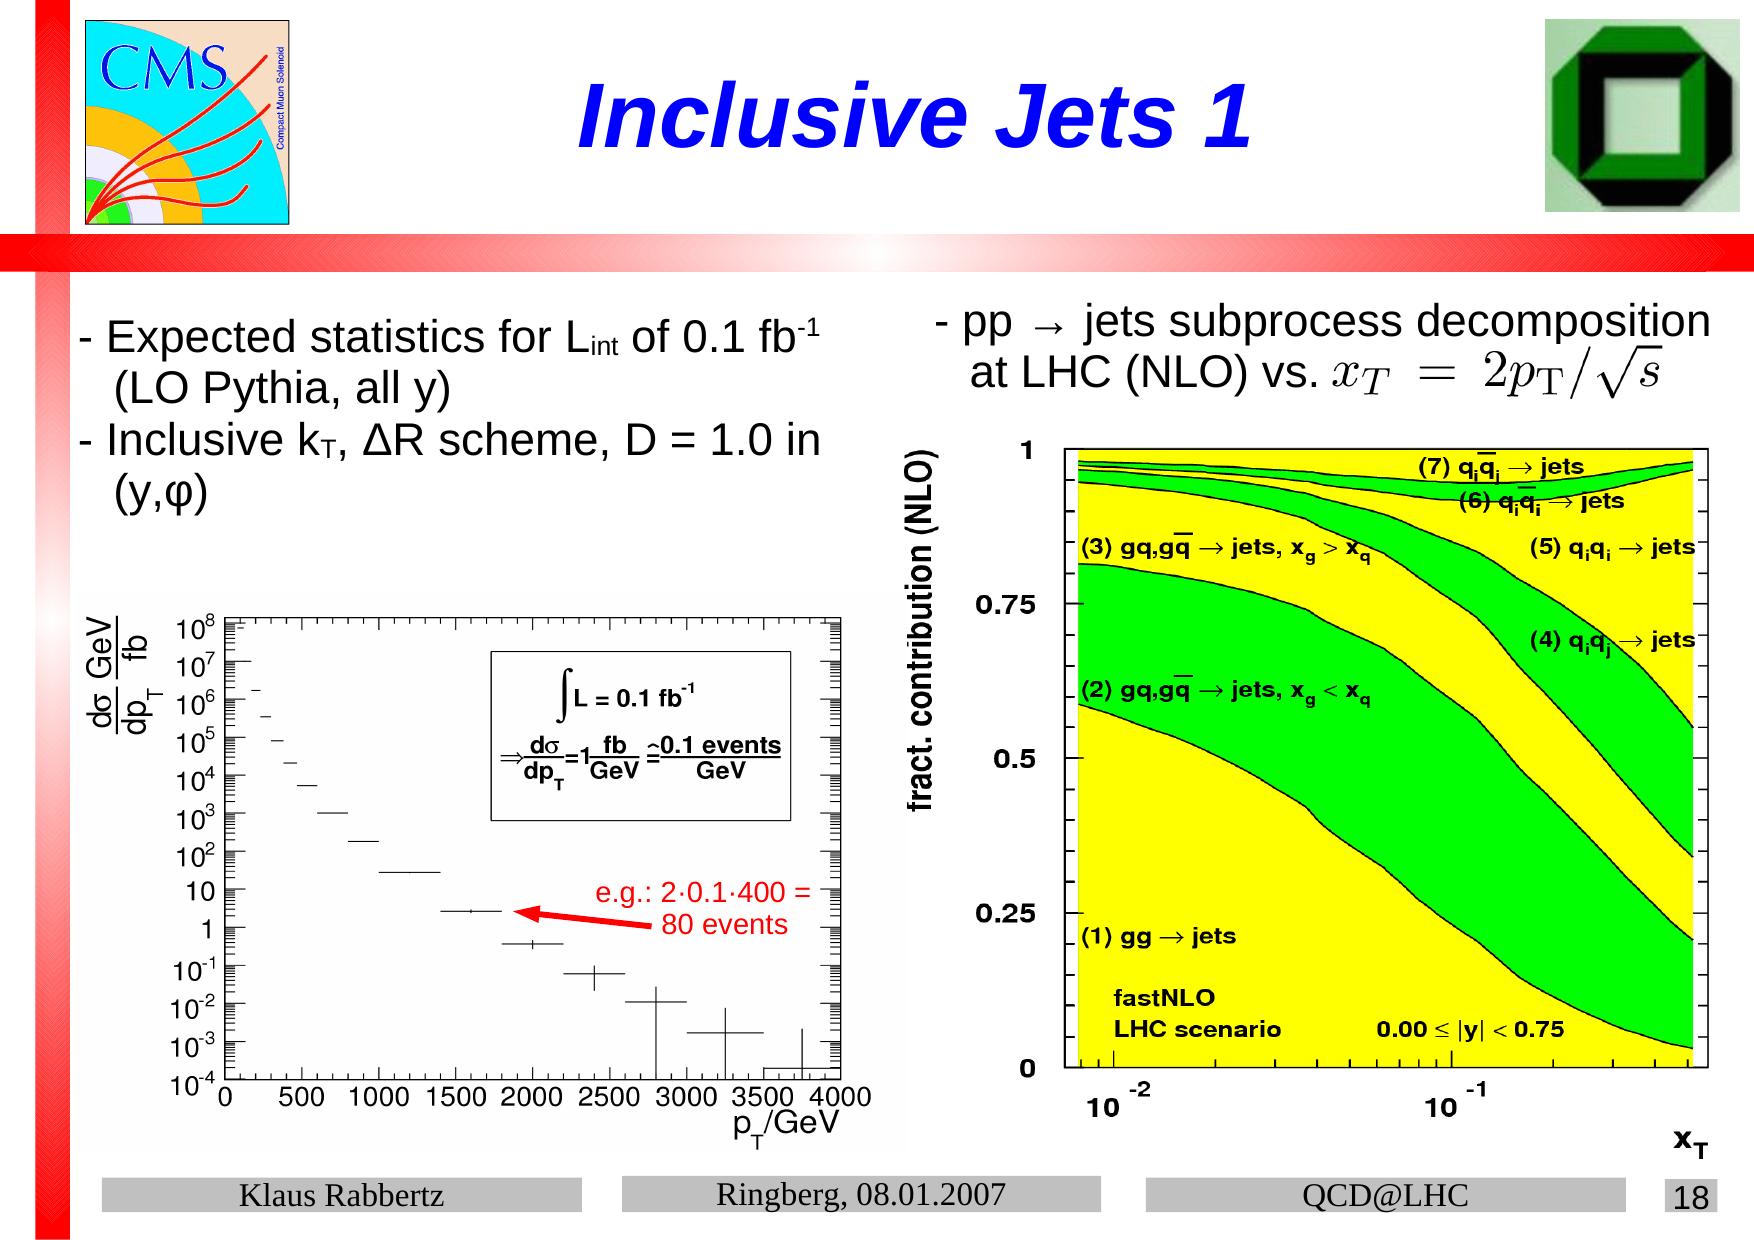

# Inclusive Jets 1
- Expected statistics for Lint of 0.1 fb-1 (LO Pythia, all y)
- Inclusive kT, ΔR scheme, D = 1.0 in (y,φ)
- pp → jets subprocess decomposition at LHC (NLO) vs.
e.g.: 2·0.1·400 =
 80 events